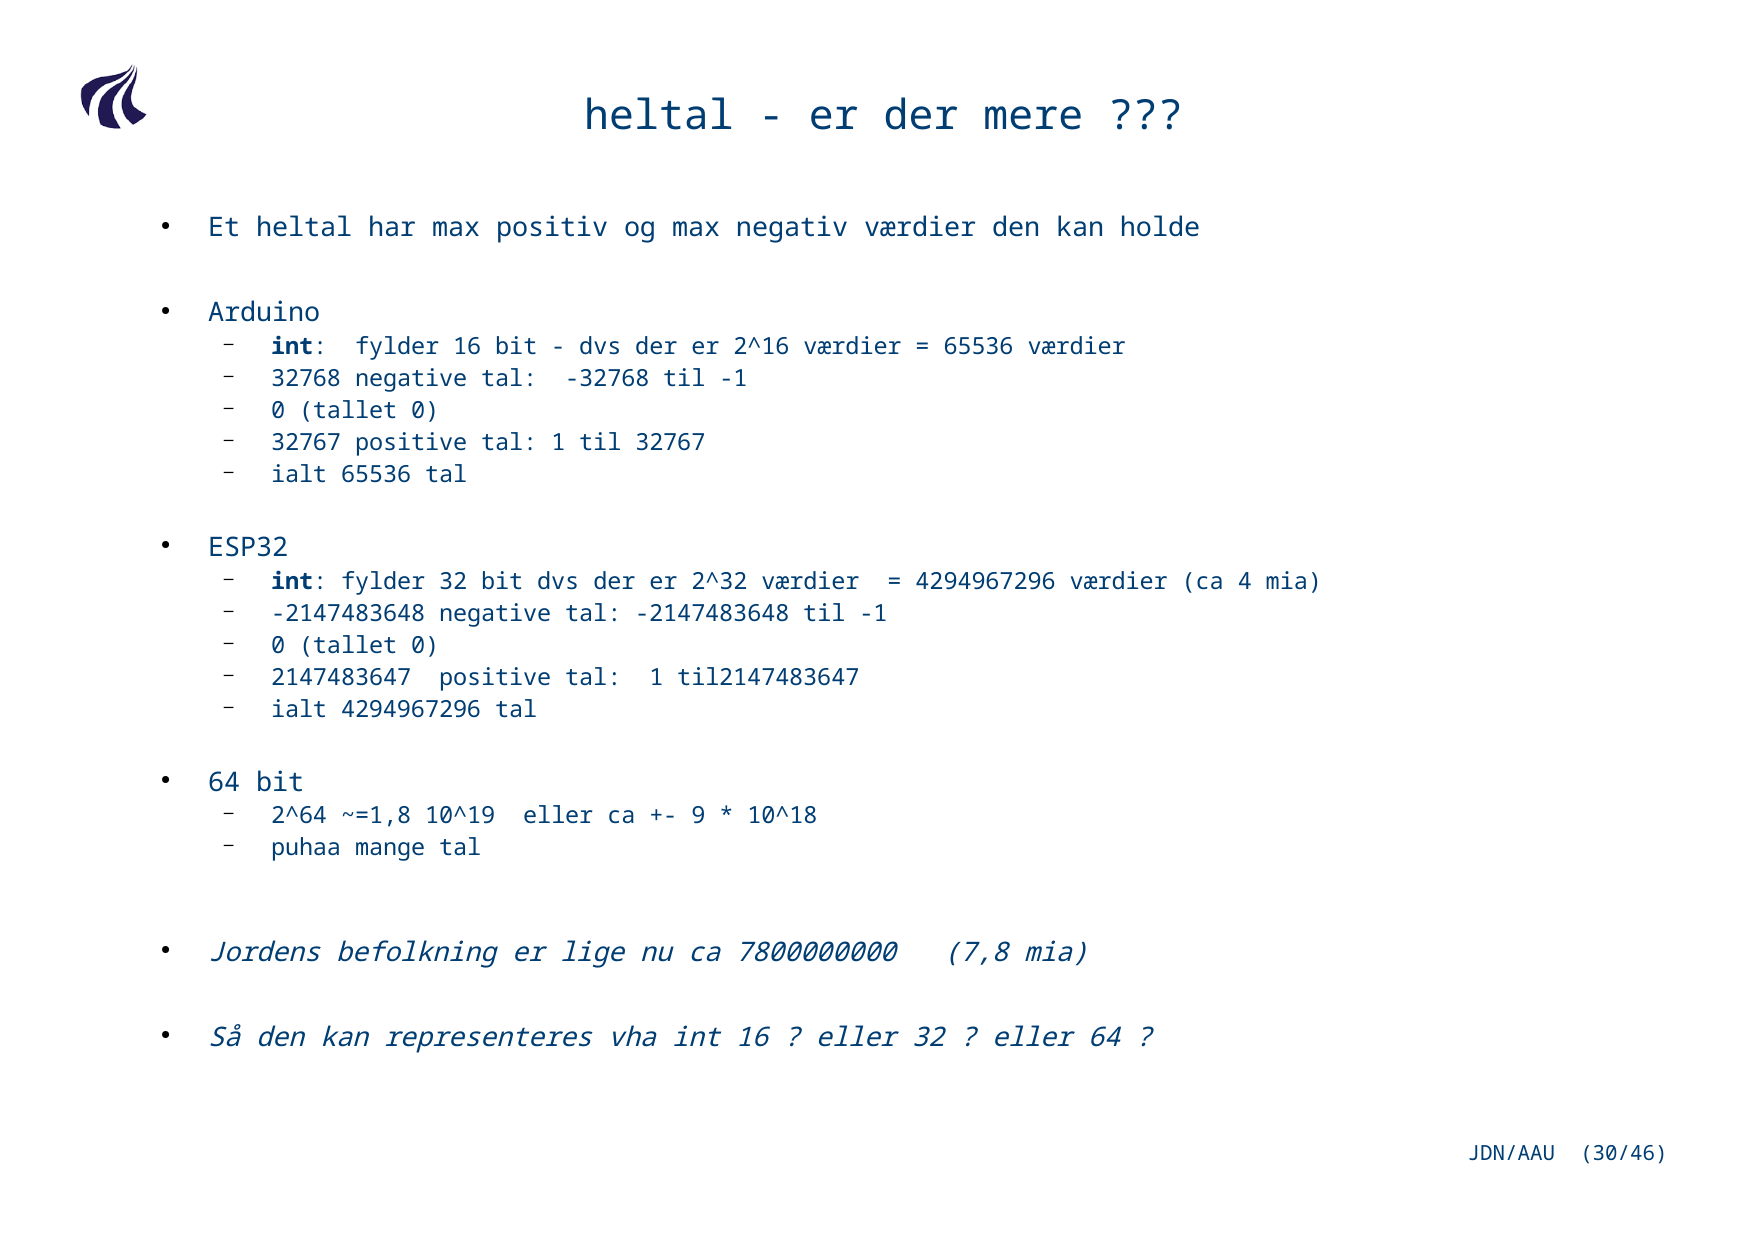

# heltal - er der mere ???
Et heltal har max positiv og max negativ værdier den kan holde
Arduino
int: fylder 16 bit - dvs der er 2^16 værdier = 65536 værdier
32768 negative tal: -32768 til -1
0 (tallet 0)
32767 positive tal: 1 til 32767
ialt 65536 tal
ESP32
int: fylder 32 bit dvs der er 2^32 værdier = 4294967296 værdier (ca 4 mia)
-2147483648 negative tal: -2147483648 til -1
0 (tallet 0)
2147483647 positive tal: 1 til2147483647
ialt 4294967296 tal
64 bit
2^64 ~=1,8 10^19 eller ca +- 9 * 10^18
puhaa mange tal
Jordens befolkning er lige nu ca 7800000000 (7,8 mia)
Så den kan representeres vha int 16 ? eller 32 ? eller 64 ?